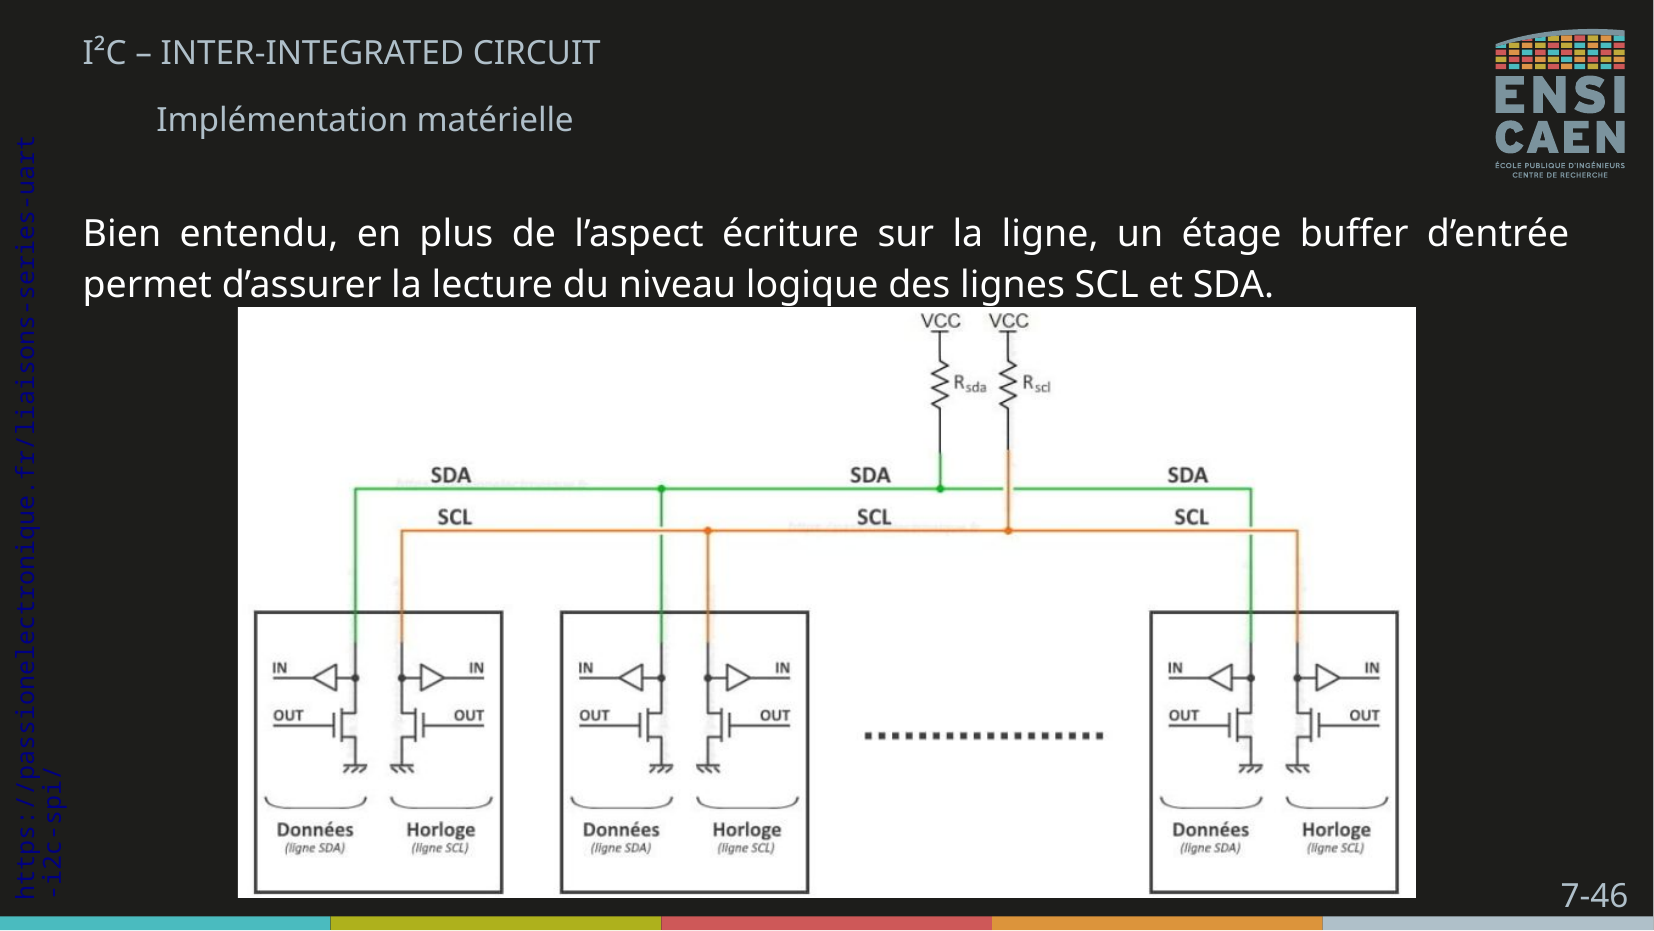

# I²C – INTER-INTEGRATED CIRCUIT Implémentation matérielle
Bien entendu, en plus de l’aspect écriture sur la ligne, un étage buffer d’entrée permet d’assurer la lecture du niveau logique des lignes SCL et SDA.
https://passionelectronique.fr/liaisons-series-uart-i2c-spi/